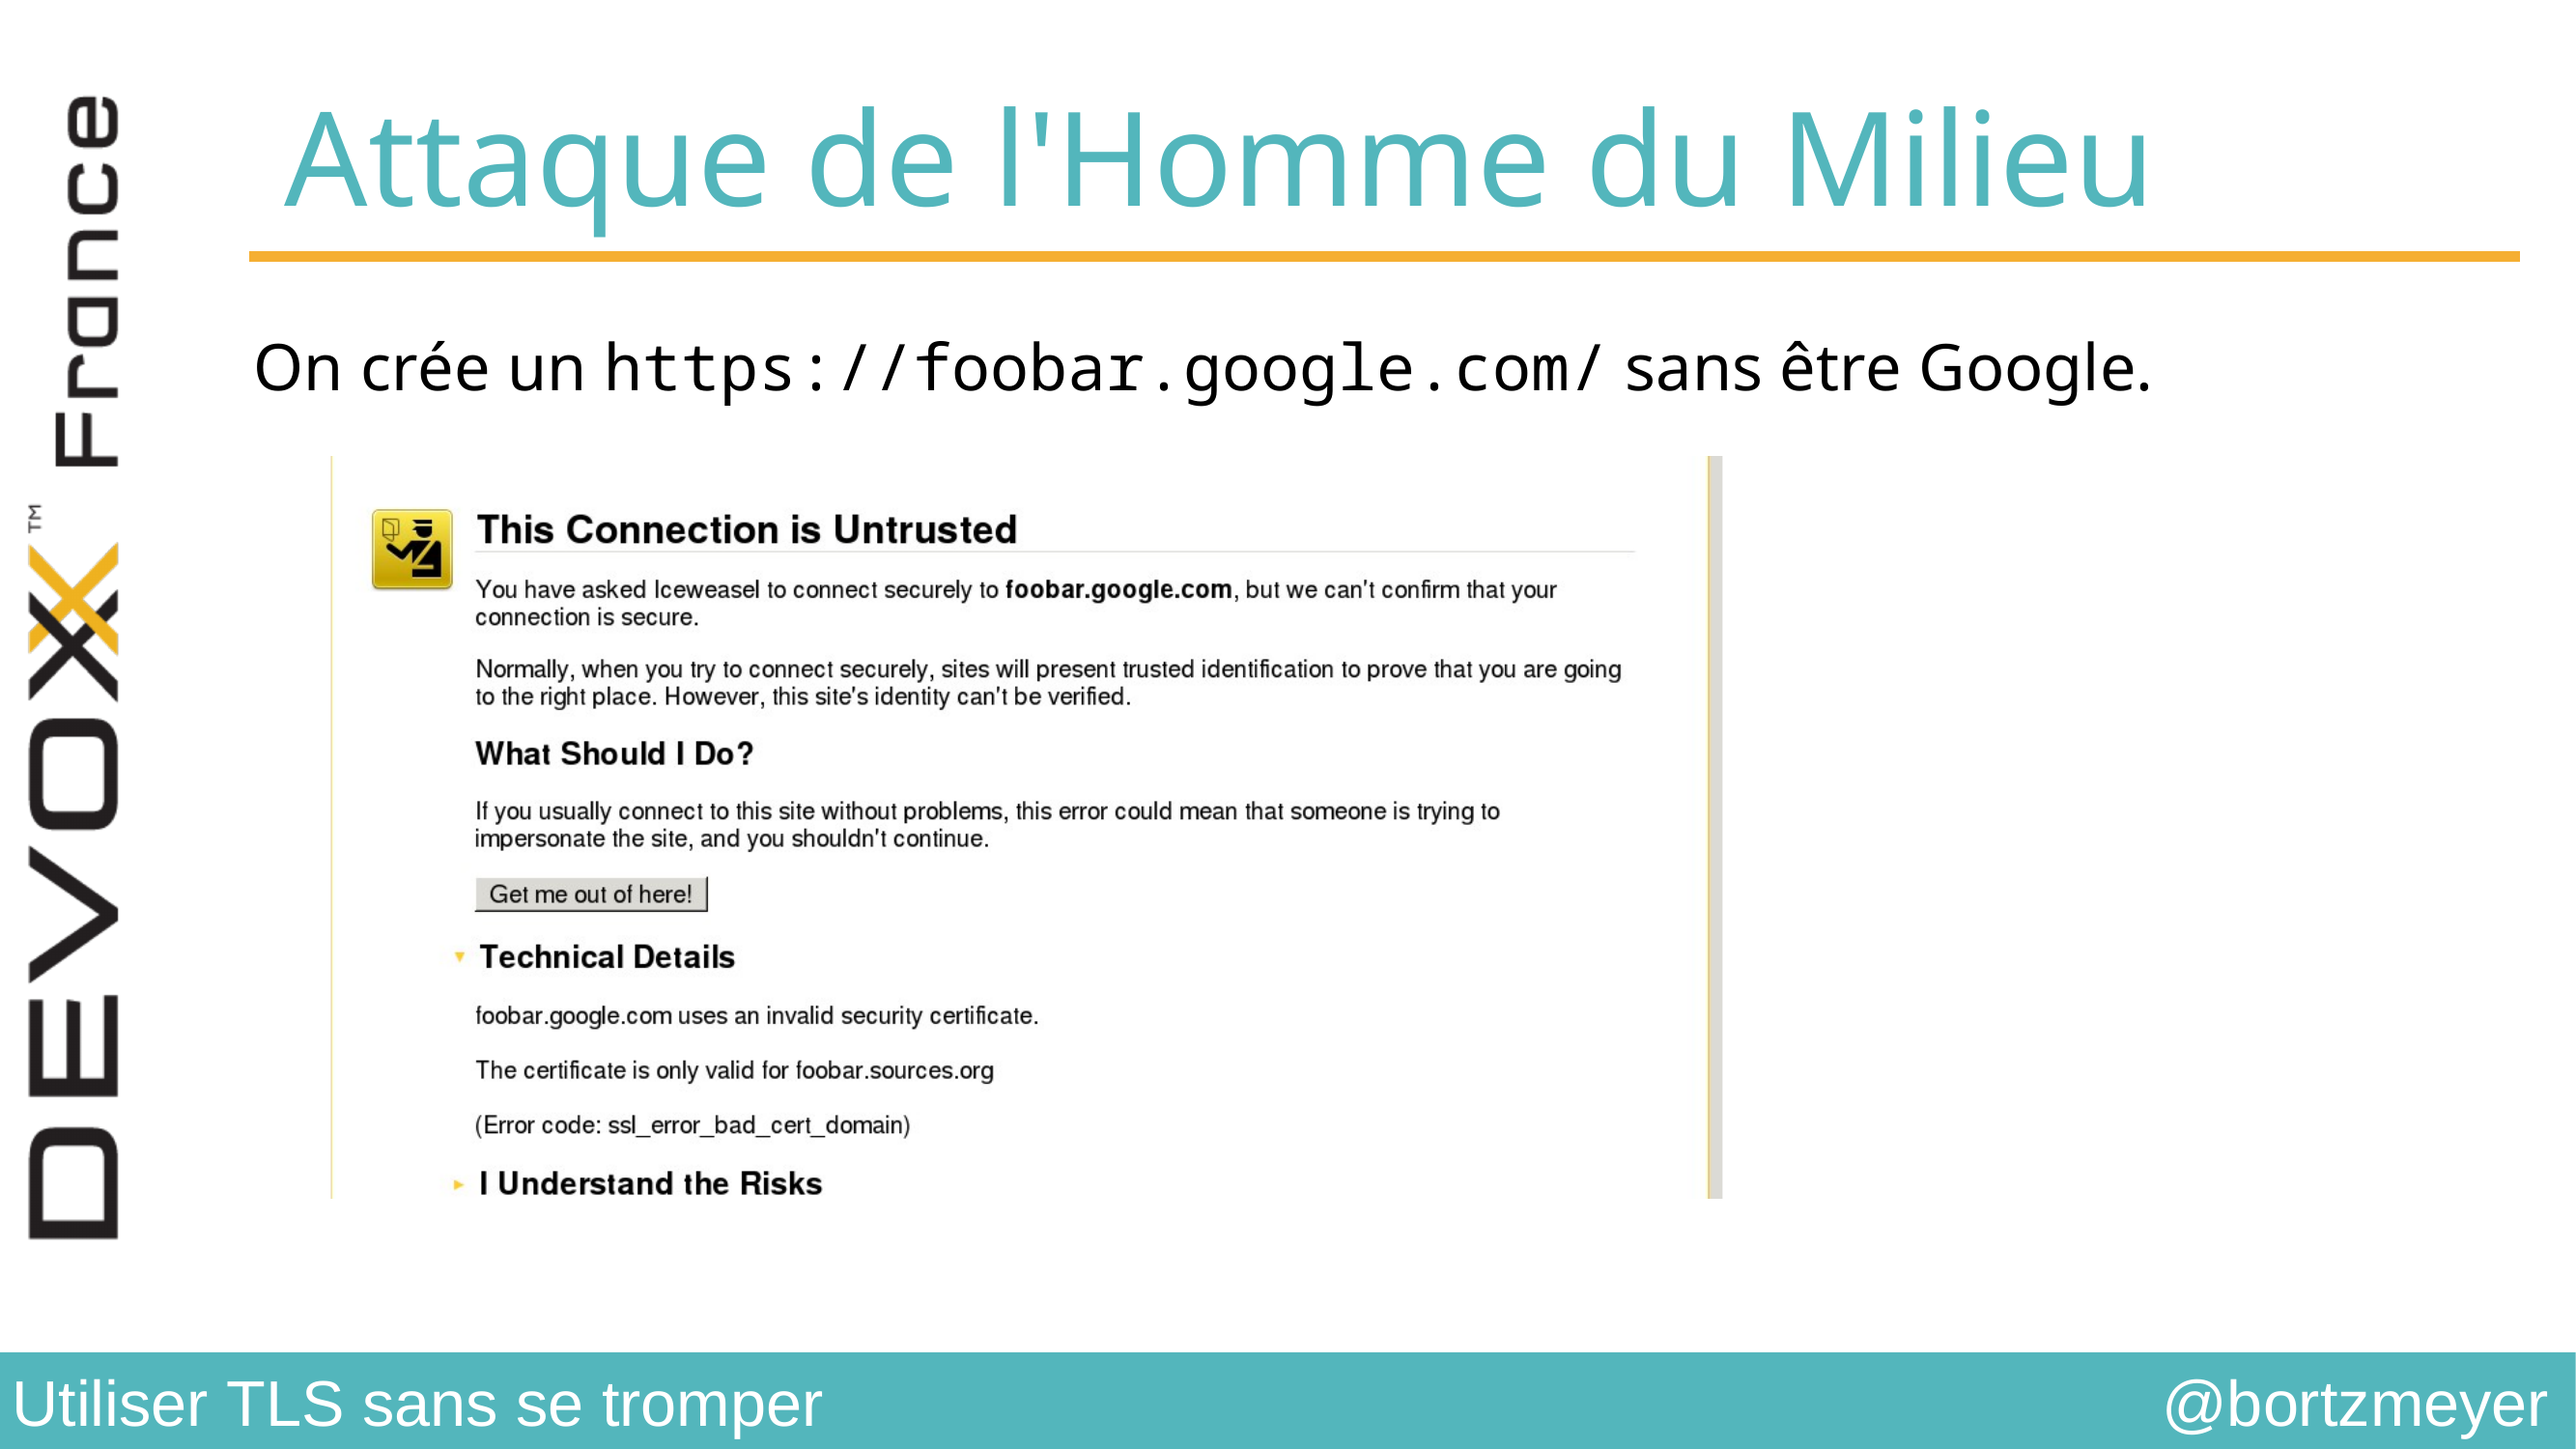

Attaque de l'Homme du Milieu
On crée un https://foobar.google.com/ sans être Google.